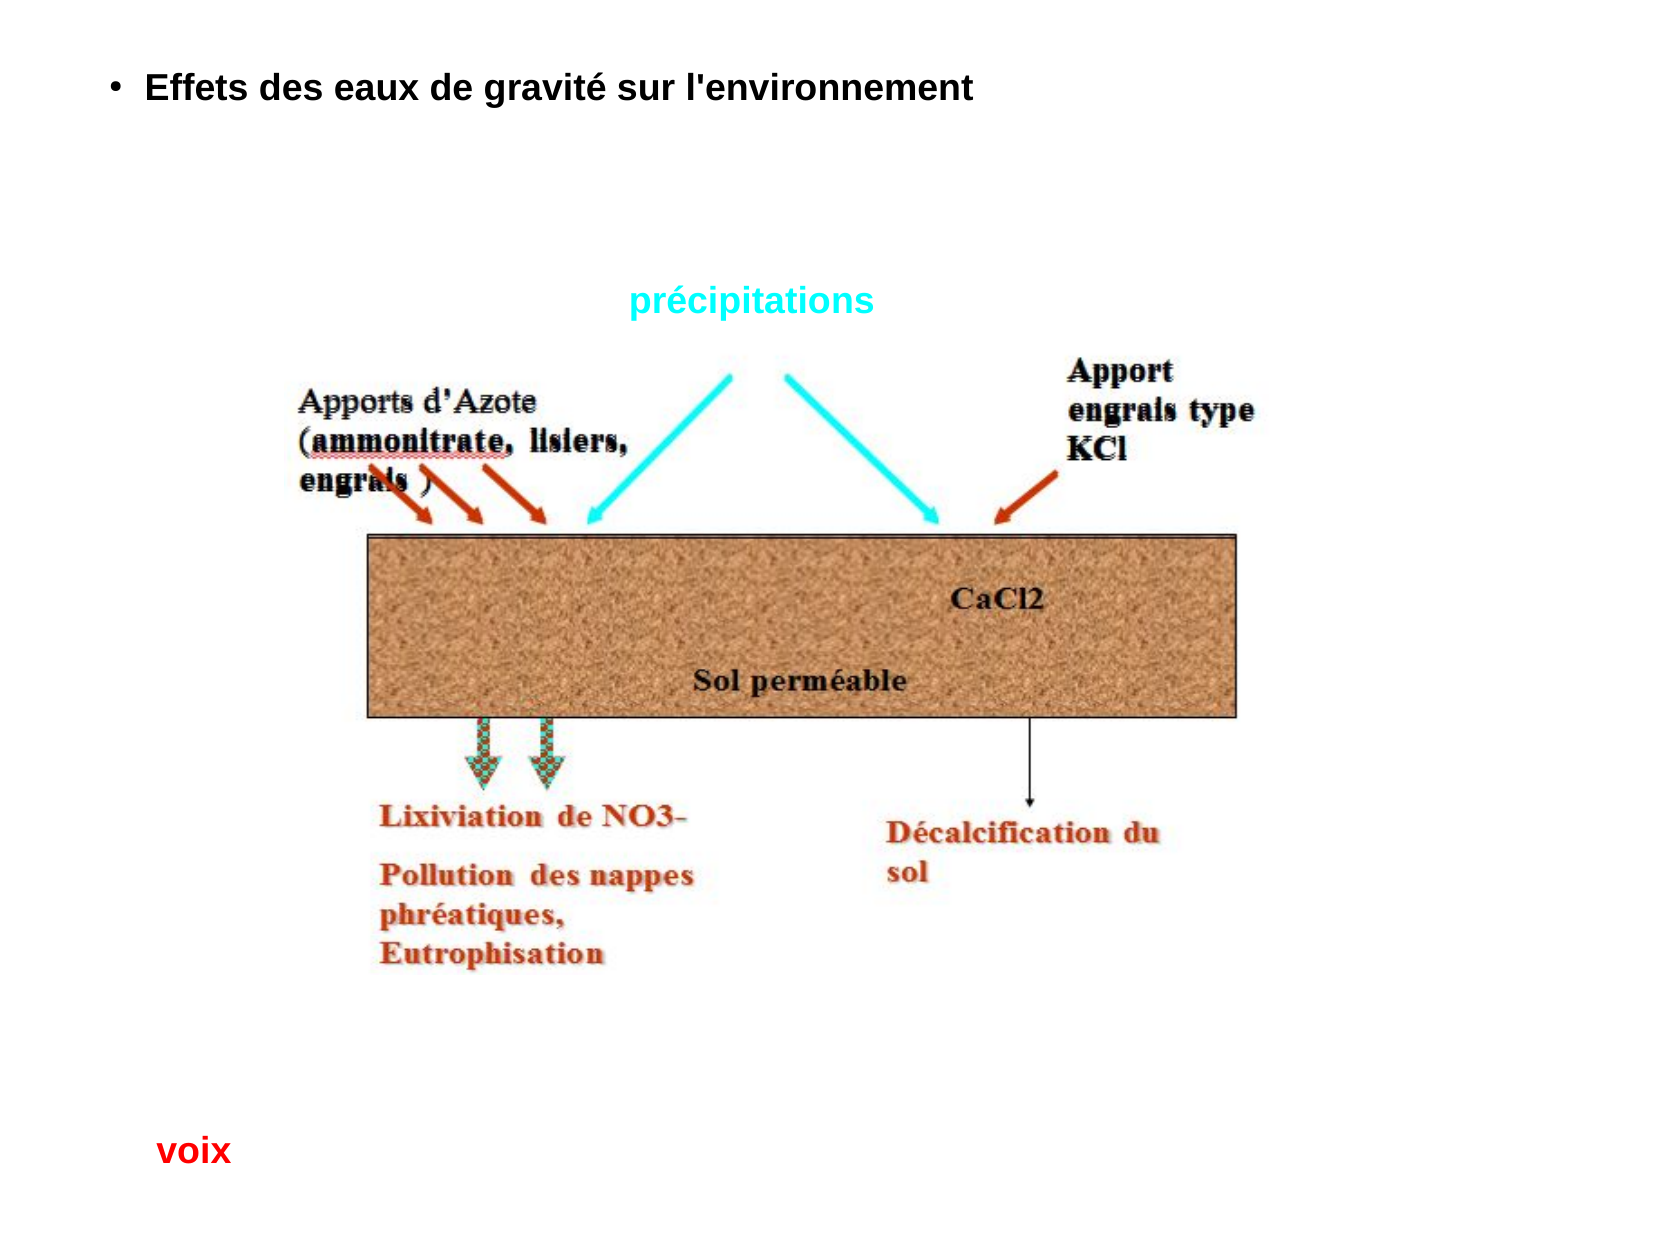

Effets des eaux de gravité sur l'environnement
précipitations
voix